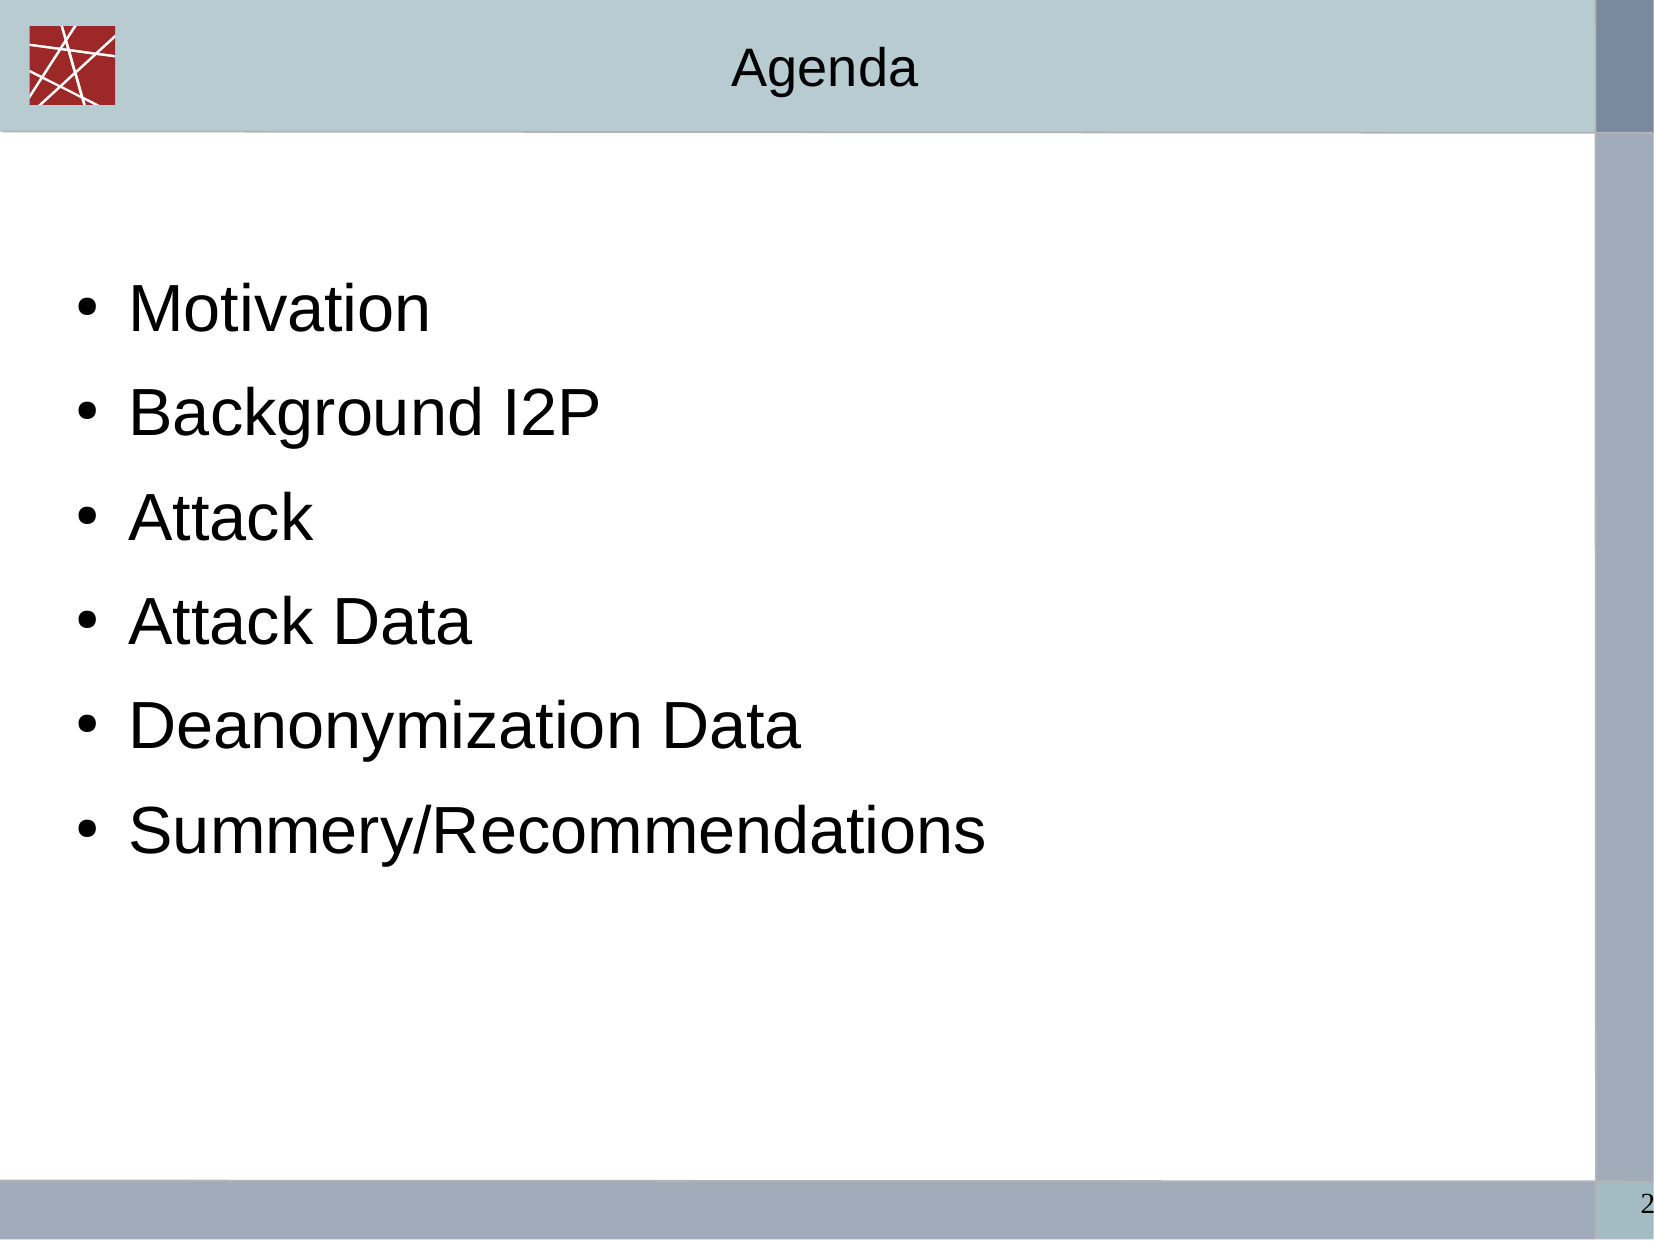

# Agenda
Motivation
Background I2P
Attack
Attack Data
Deanonymization Data
Summery/Recommendations
2